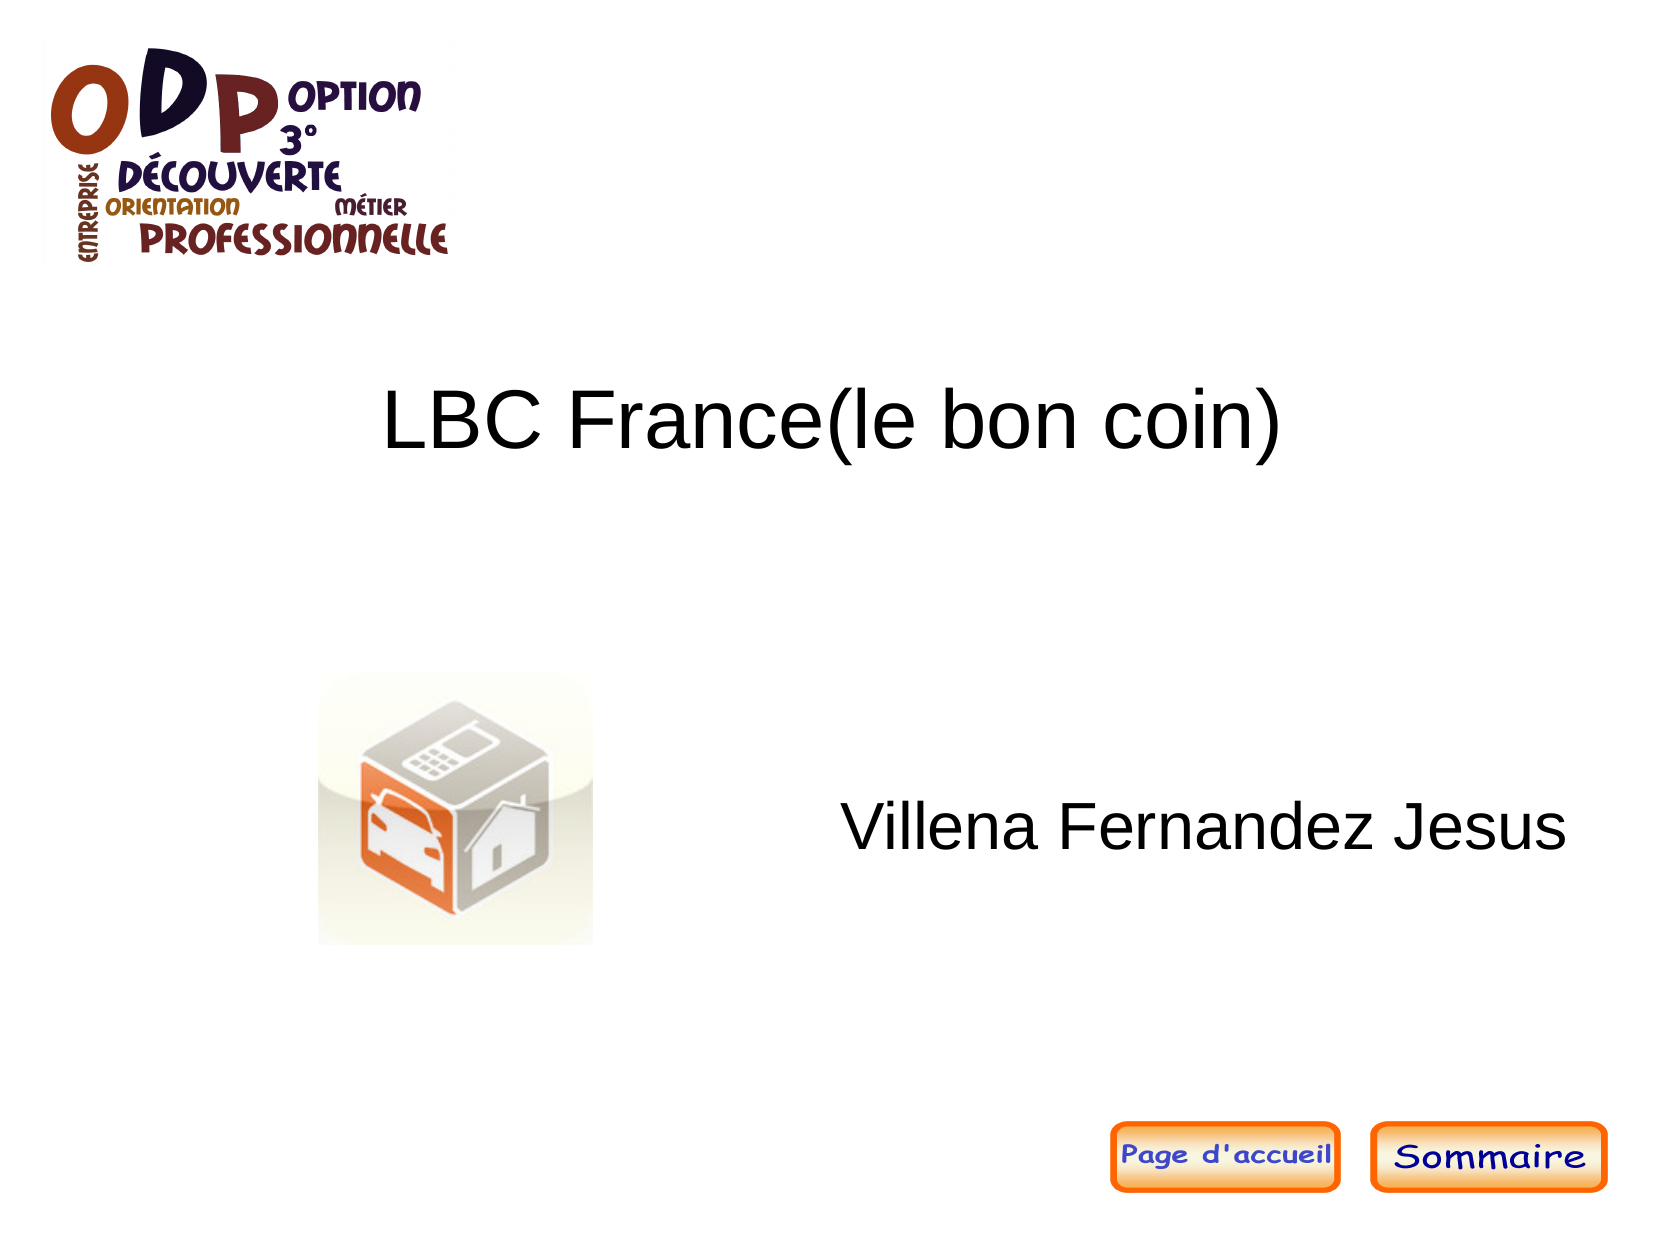

# LBC France(le bon coin)
Villena Fernandez Jesus